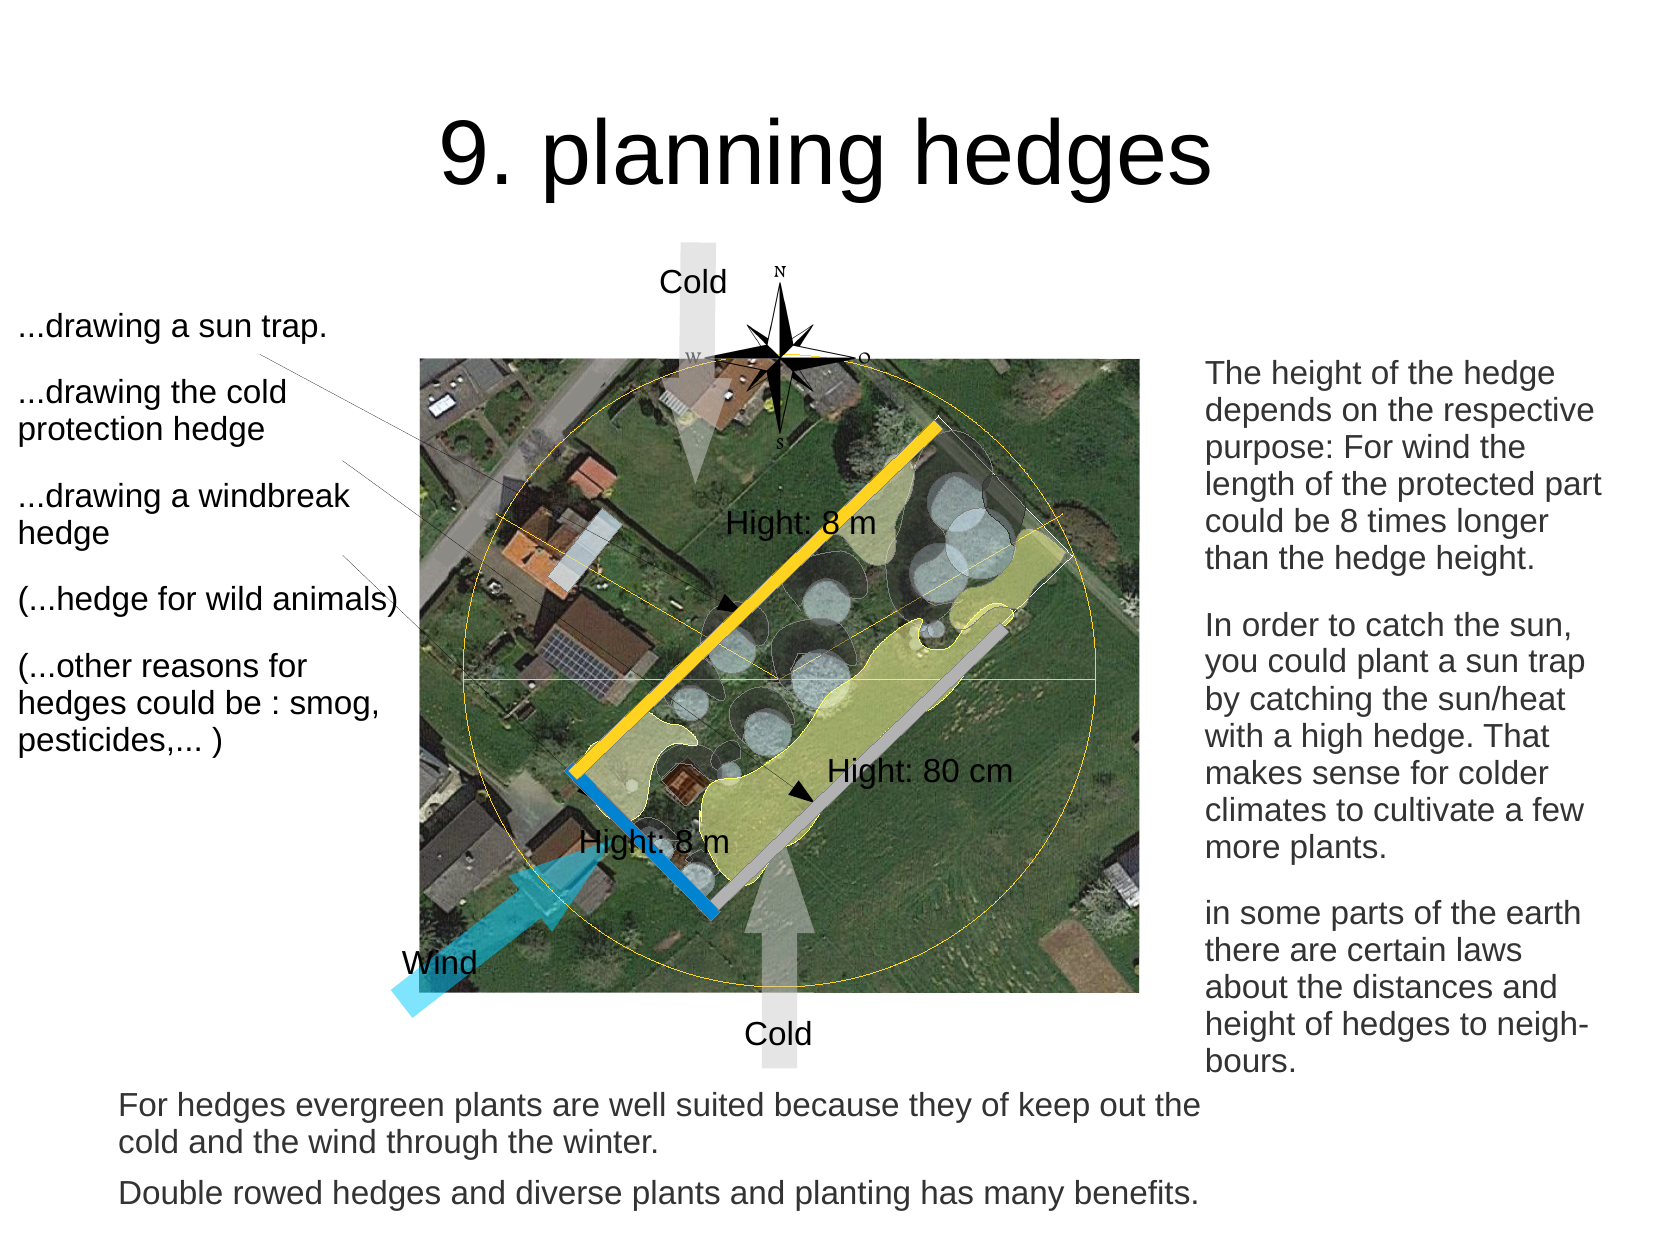

# 9. planning hedges
Cold
...drawing a sun trap.
...drawing the cold protection hedge
...drawing a windbreak hedge
(...hedge for wild animals)
(...other reasons for hedges could be : smog, pesticides,... )
The height of the hedge depends on the respective purpose: For wind the length of the protected part could be 8 times longer than the hedge height.
In order to catch the sun, you could plant a sun trap by catching the sun/heat with a high hedge. That makes sense for colder climates to cultivate a few more plants.
in some parts of the earth there are certain laws about the distances and height of hedges to neigh-bours.
Hight: 8 m
Hight: 80 cm
Hight: 8 m
Wind
Cold
For hedges evergreen plants are well suited because they of keep out the cold and the wind through the winter.
Double rowed hedges and diverse plants and planting has many benefits.